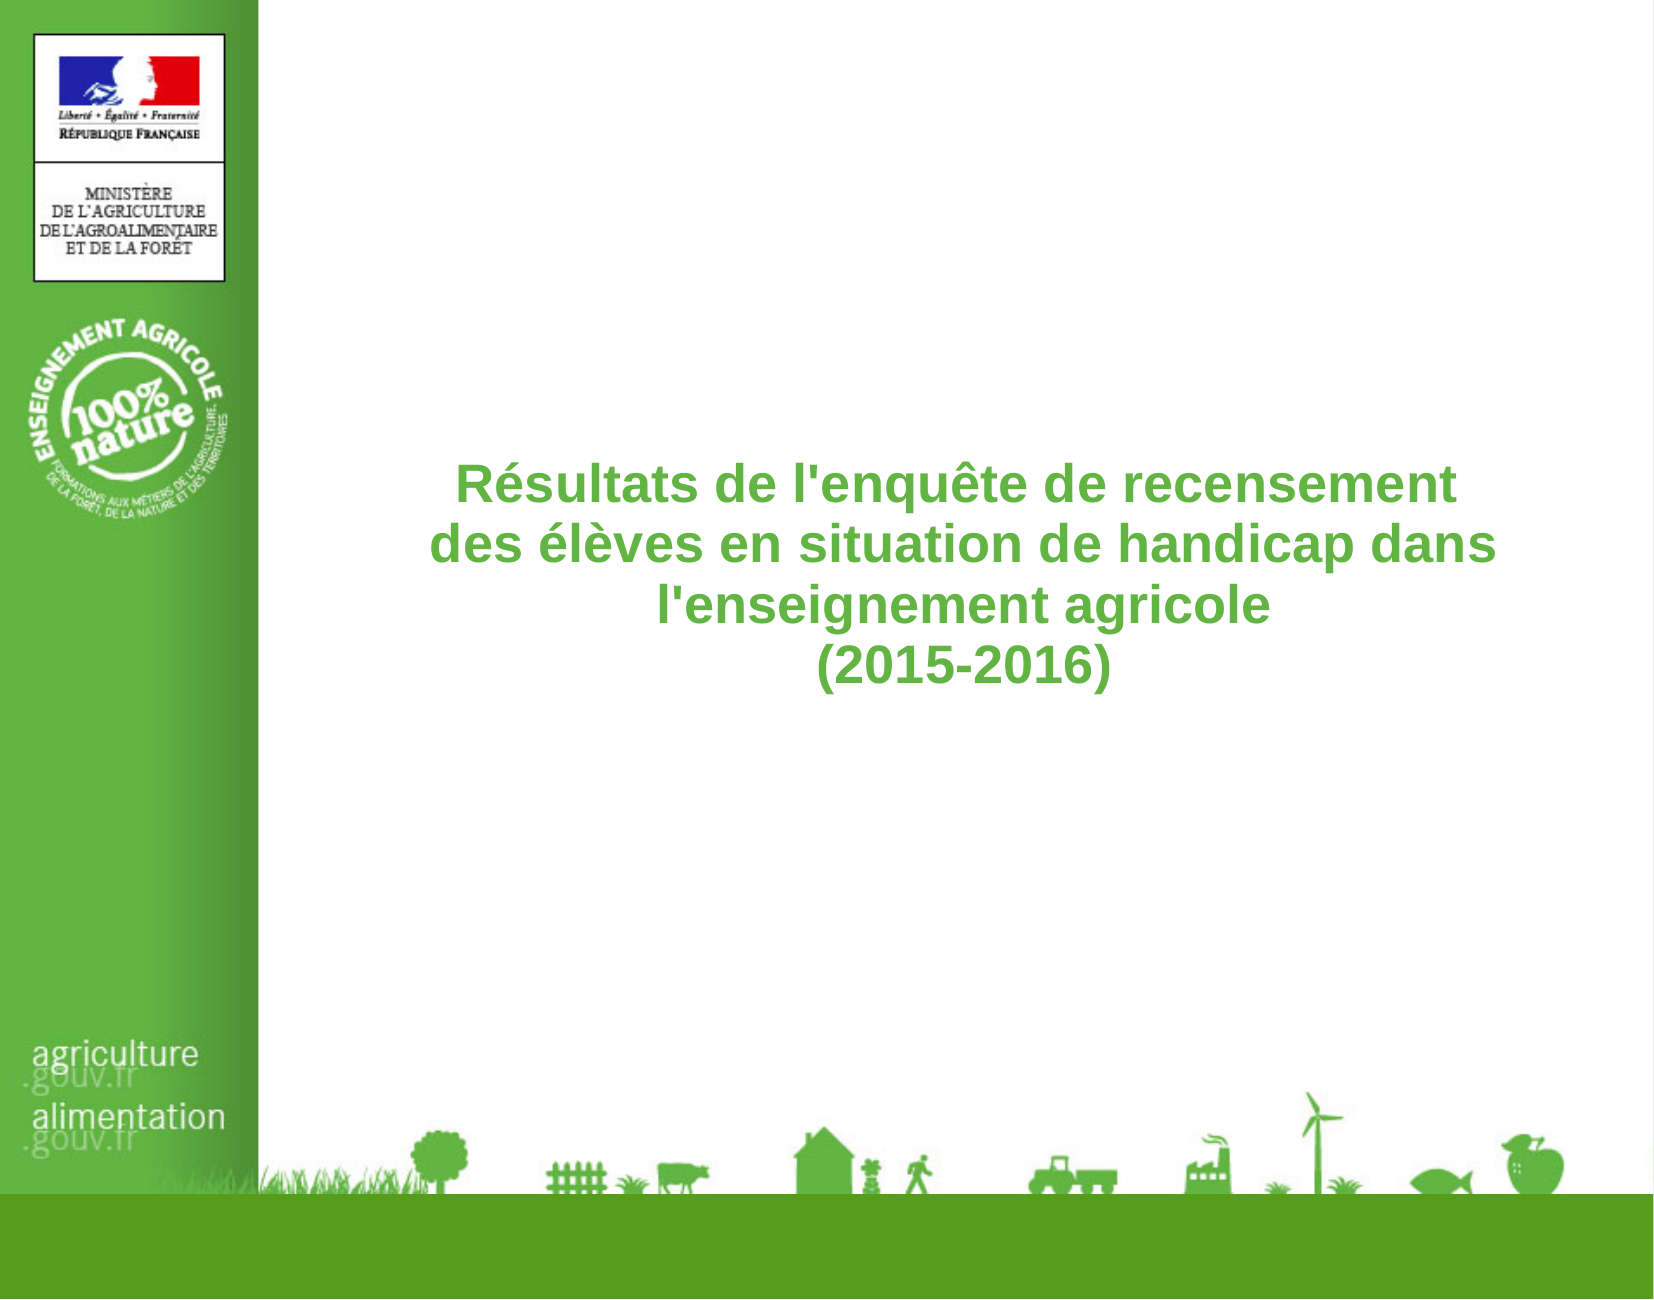

# Résultats de l'enquête de recensement des élèves en situation de handicap dans l'enseignement agricole (2015-2016)